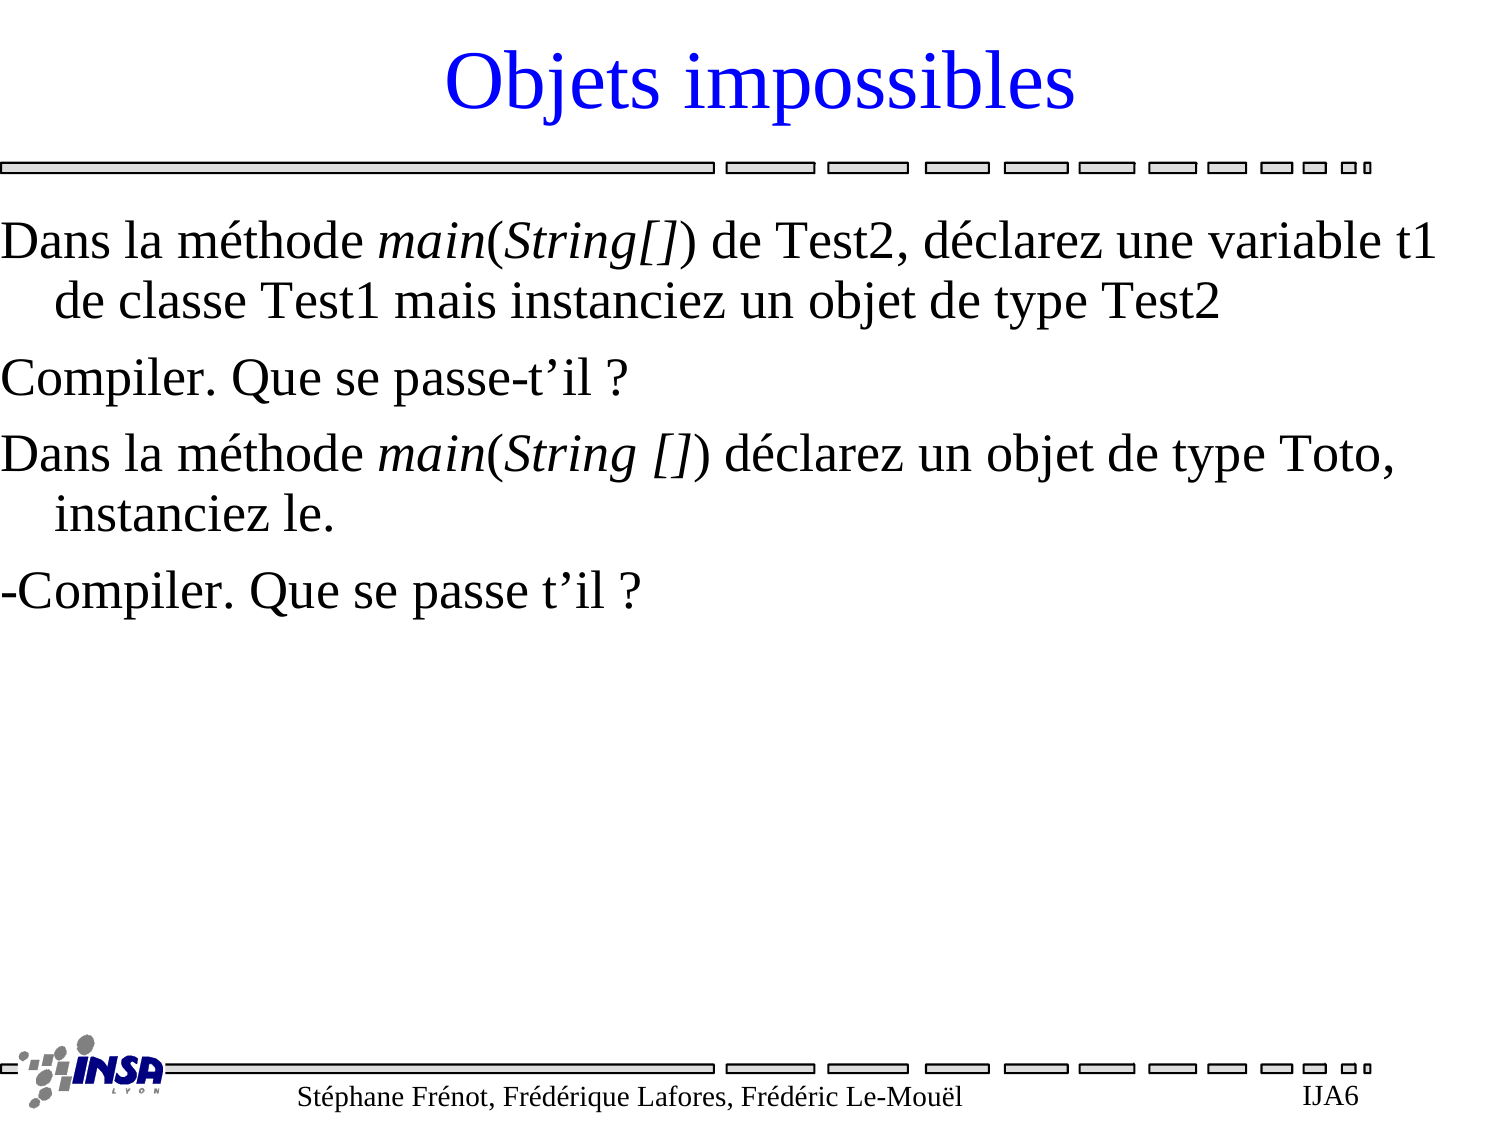

# Objets impossibles
Dans la méthode main(String[]) de Test2, déclarez une variable t1 de classe Test1 mais instanciez un objet de type Test2
Compiler. Que se passe-t’il ?
Dans la méthode main(String []) déclarez un objet de type Toto, instanciez le.
-Compiler. Que se passe t’il ?